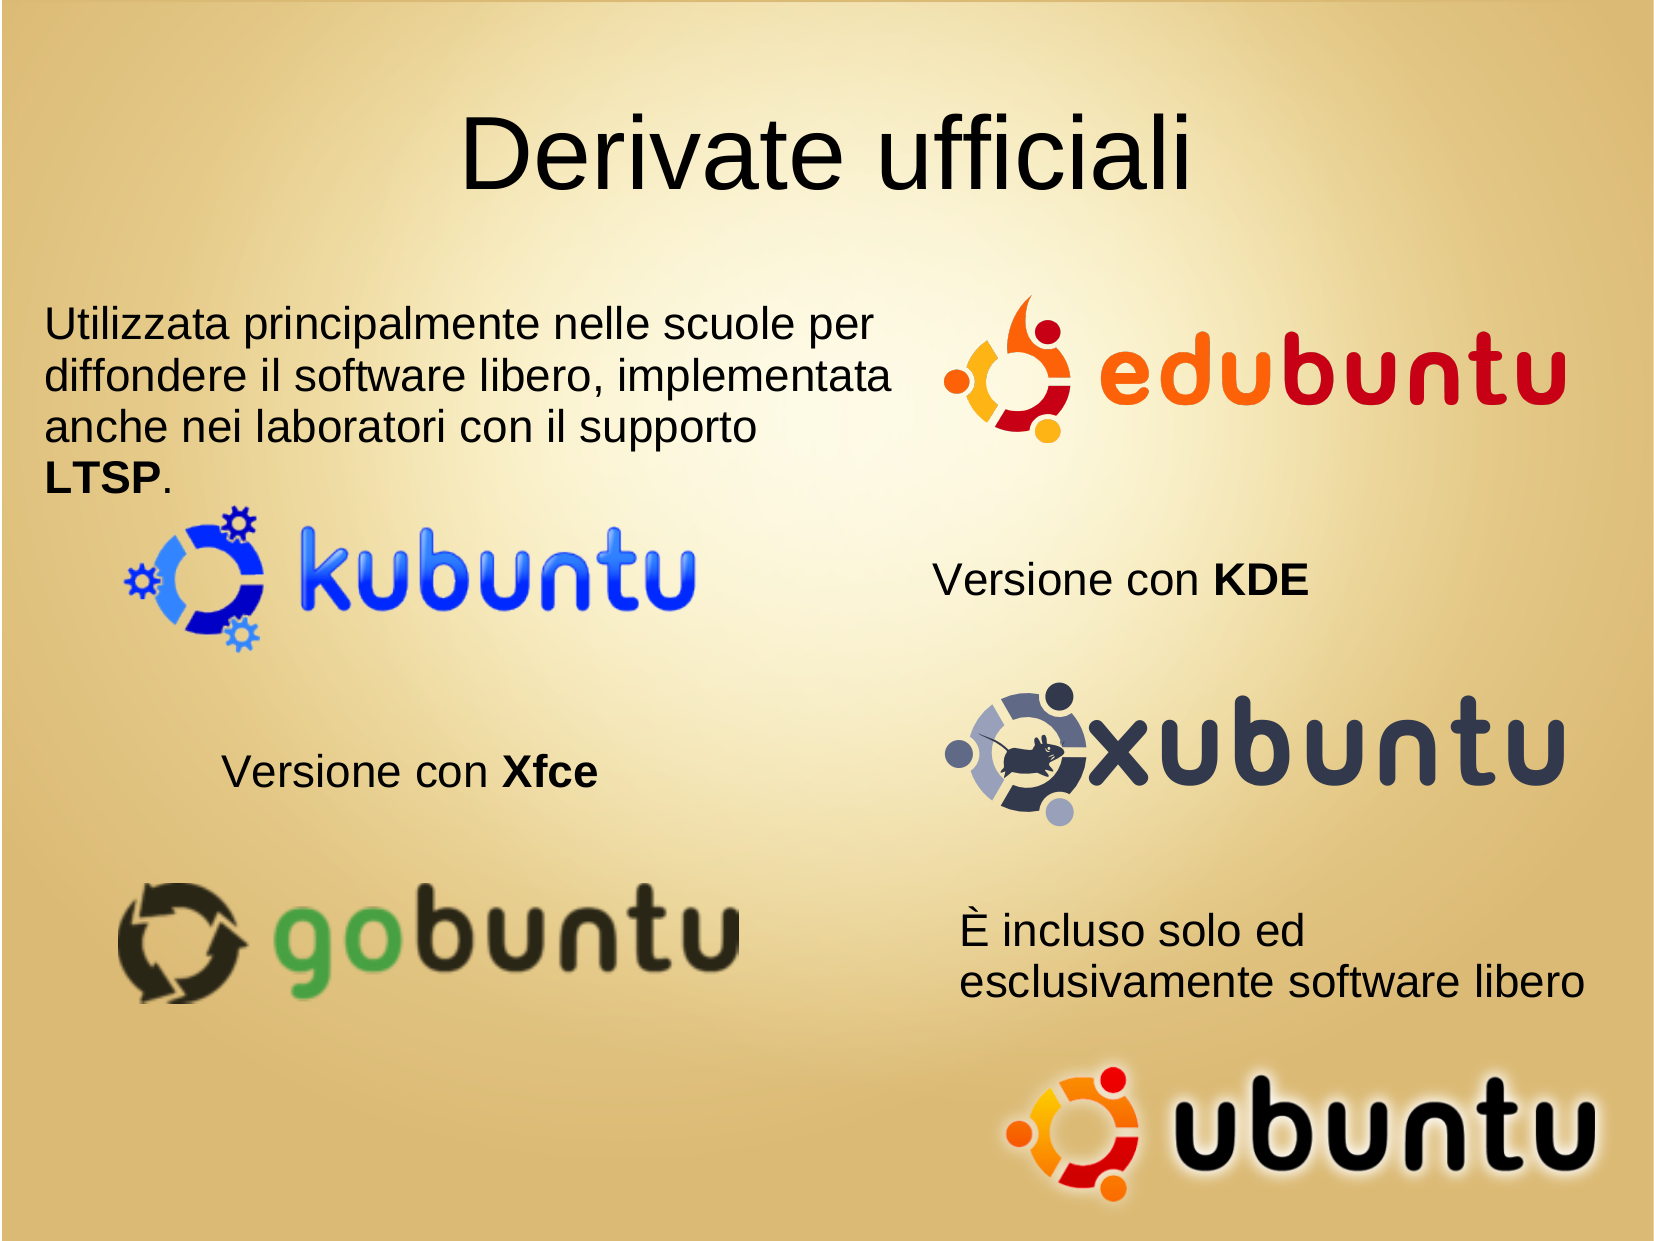

# Derivate ufficiali
Utilizzata principalmente nelle scuole per diffondere il software libero, implementata anche nei laboratori con il supporto LTSP.
Versione con KDE
Versione con Xfce
È incluso solo ed esclusivamente software libero